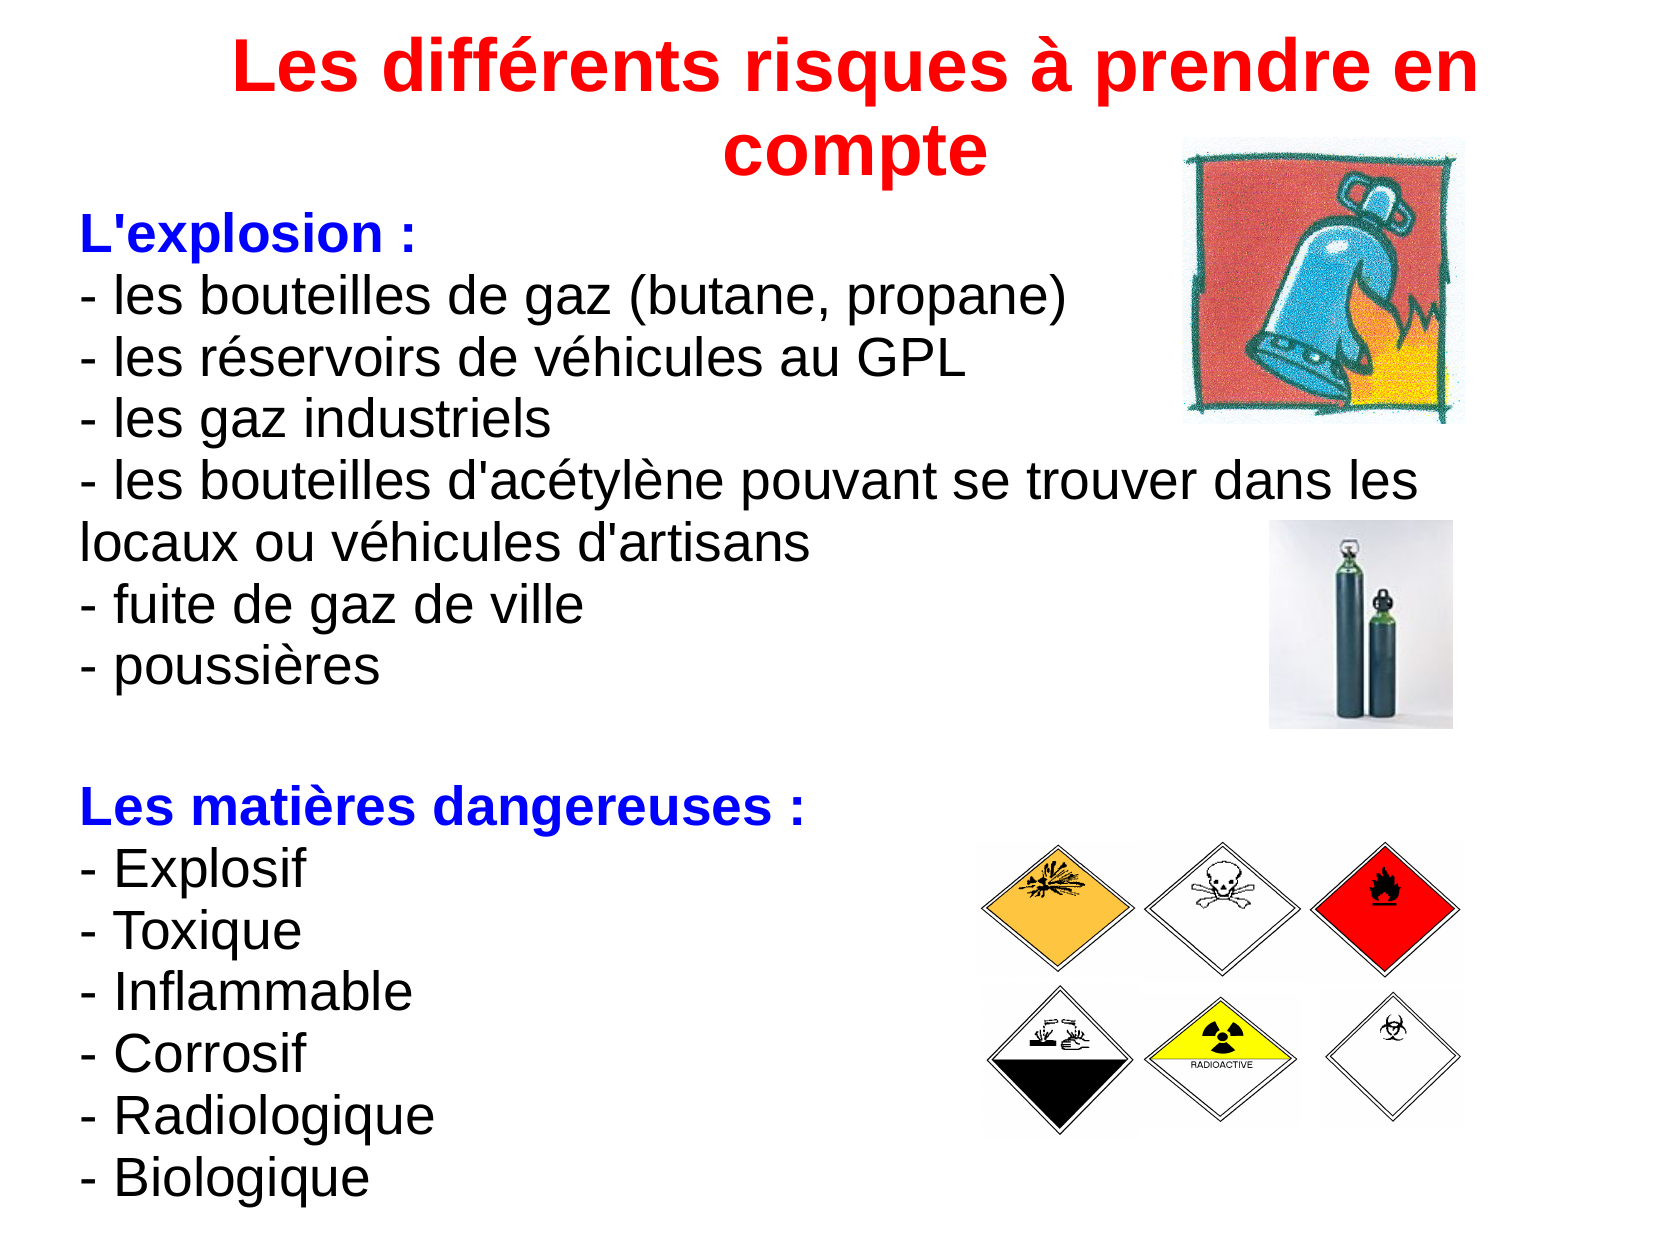

Les différents risques à prendre en compte
L'explosion :
- les bouteilles de gaz (butane, propane)
- les réservoirs de véhicules au GPL
- les gaz industriels
- les bouteilles d'acétylène pouvant se trouver dans les locaux ou véhicules d'artisans
- fuite de gaz de ville
- poussières
Les matières dangereuses :
- Explosif
- Toxique
- Inflammable
- Corrosif
- Radiologique
- Biologique